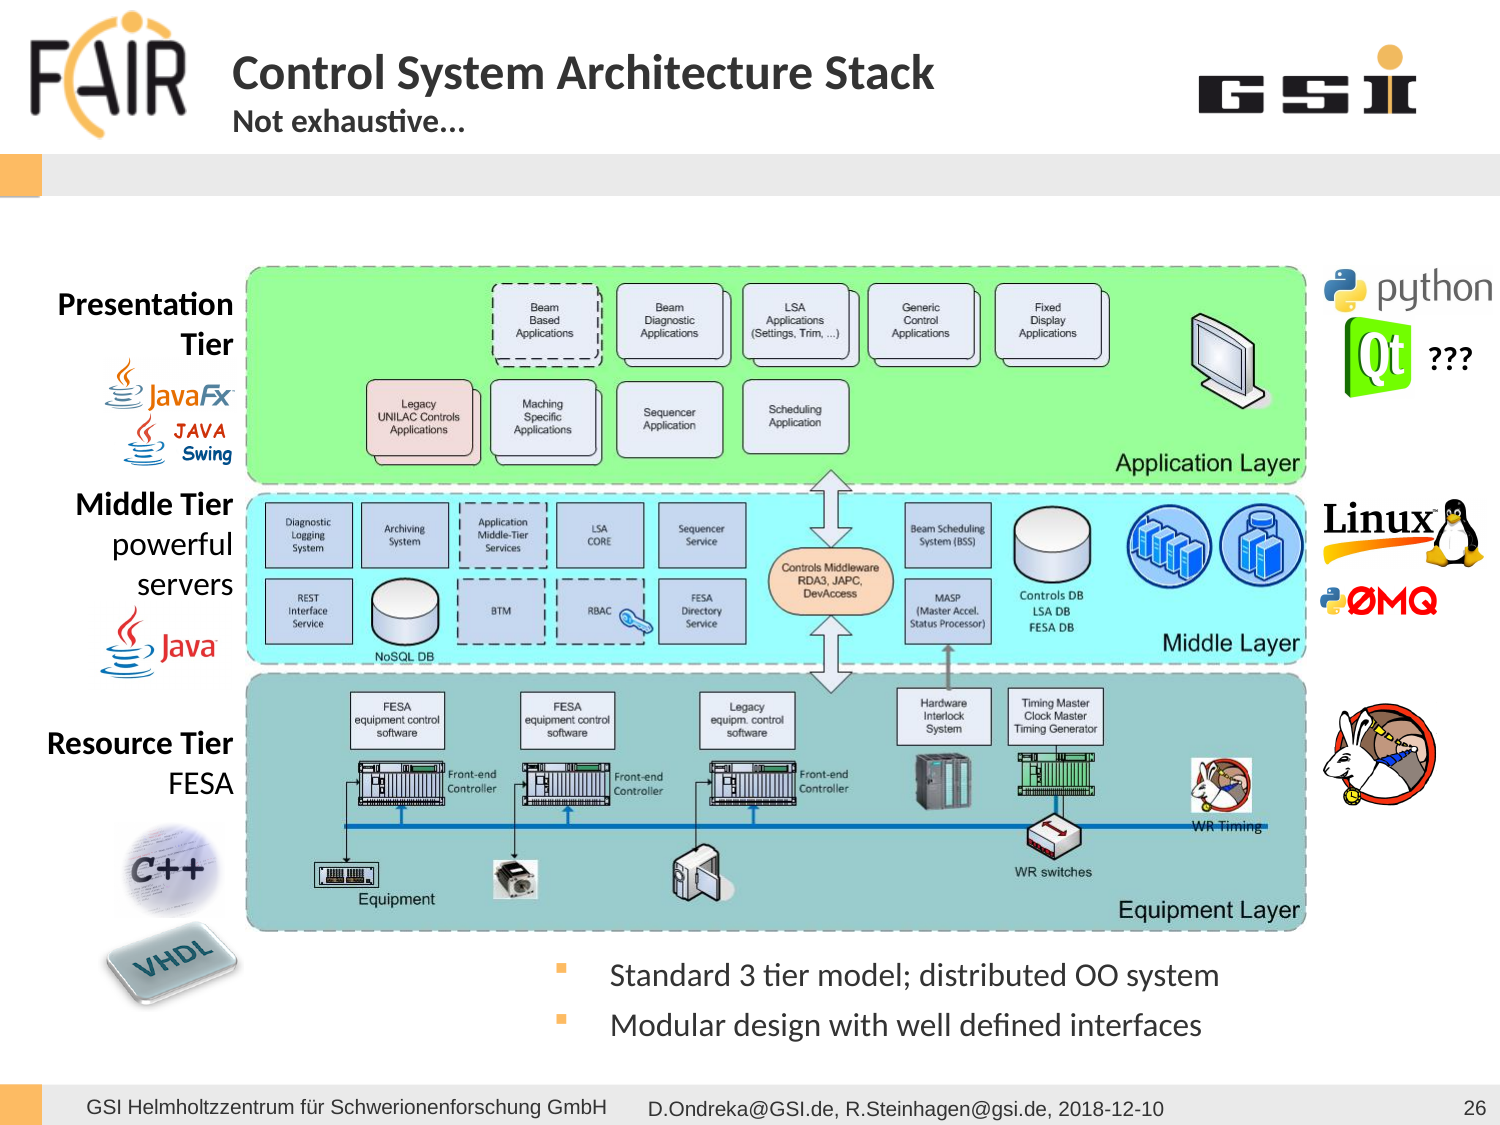

# Control System Architecture Stack Not exhaustive...
Presentation
Tier
Middle Tier
powerful servers
Resource Tier
FESA
???
Standard 3 tier model; distributed OO system
Modular design with well defined interfaces